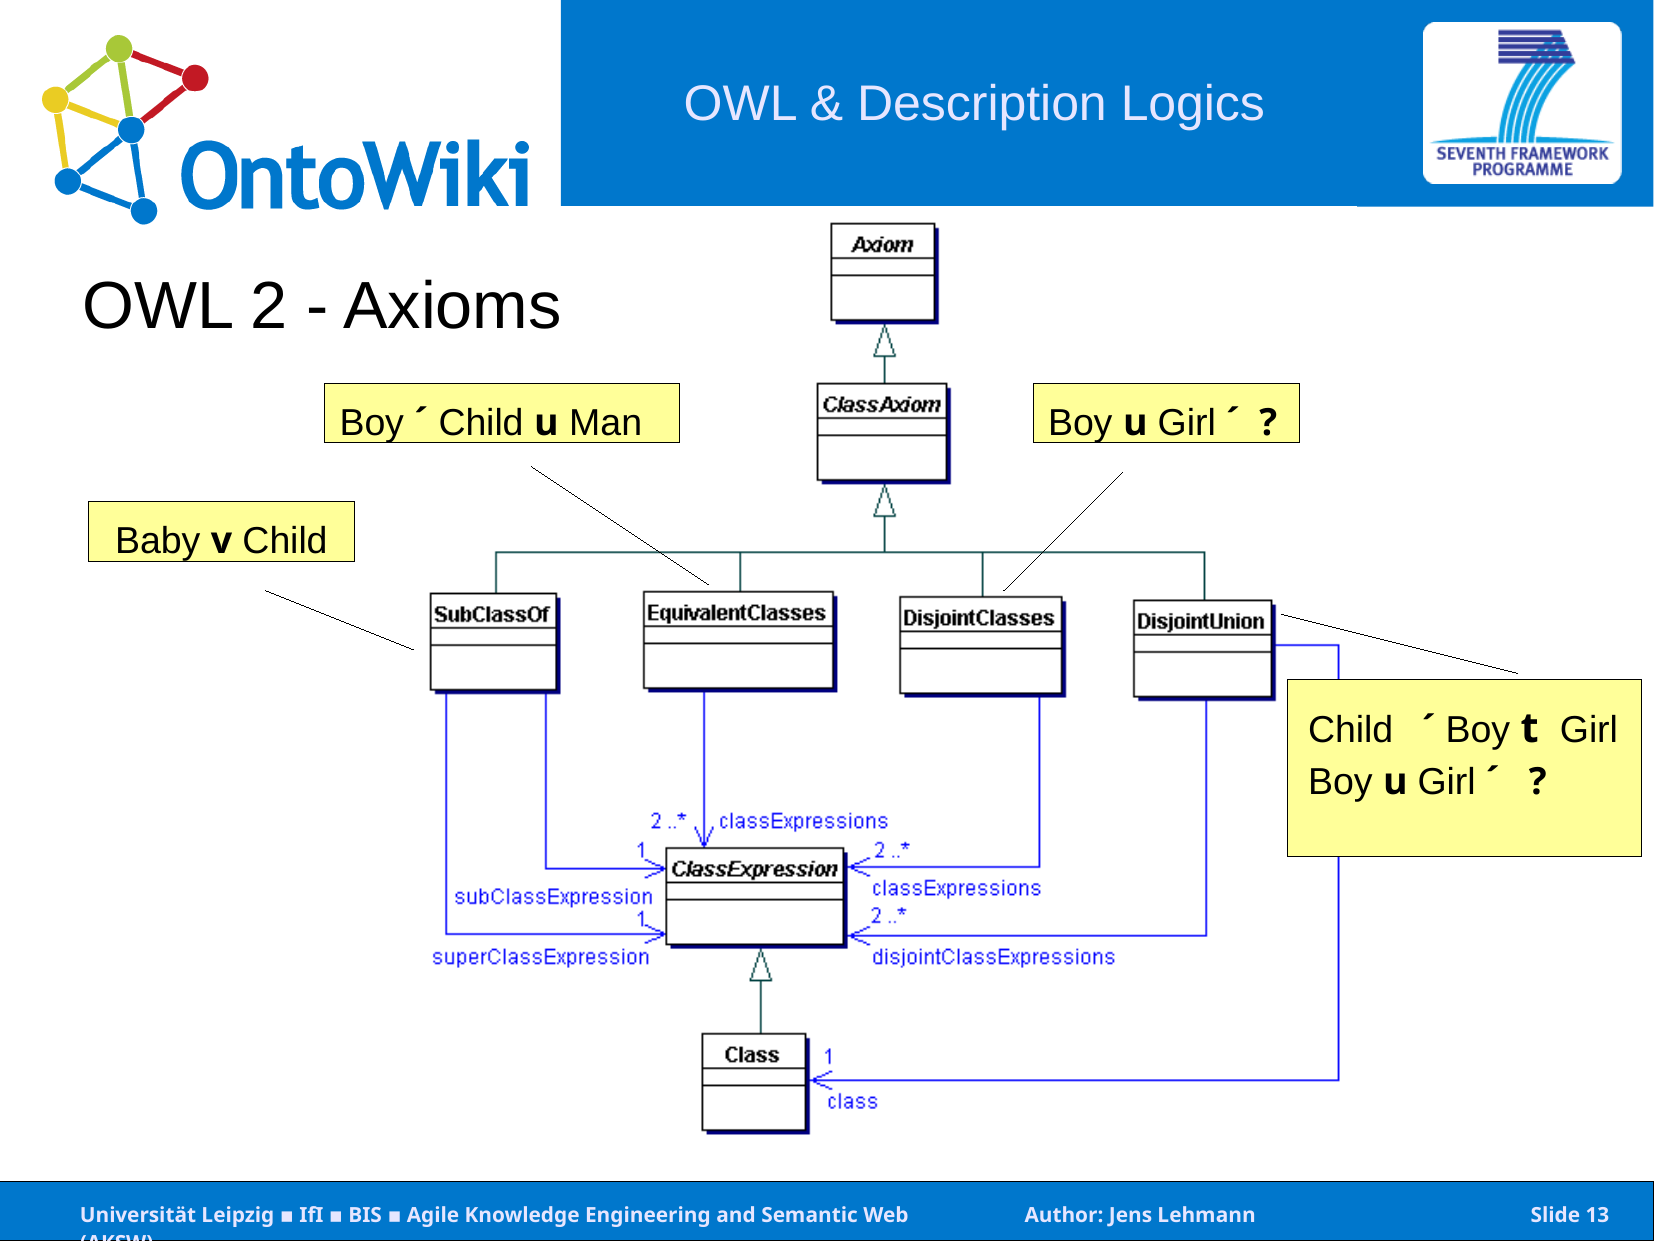

# OWL 2 - Axioms
Boy ´ Child u Man
Boy u Girl ´ ?
Baby v Child
Child ´ Boy t Girl
Boy u Girl ´ ?